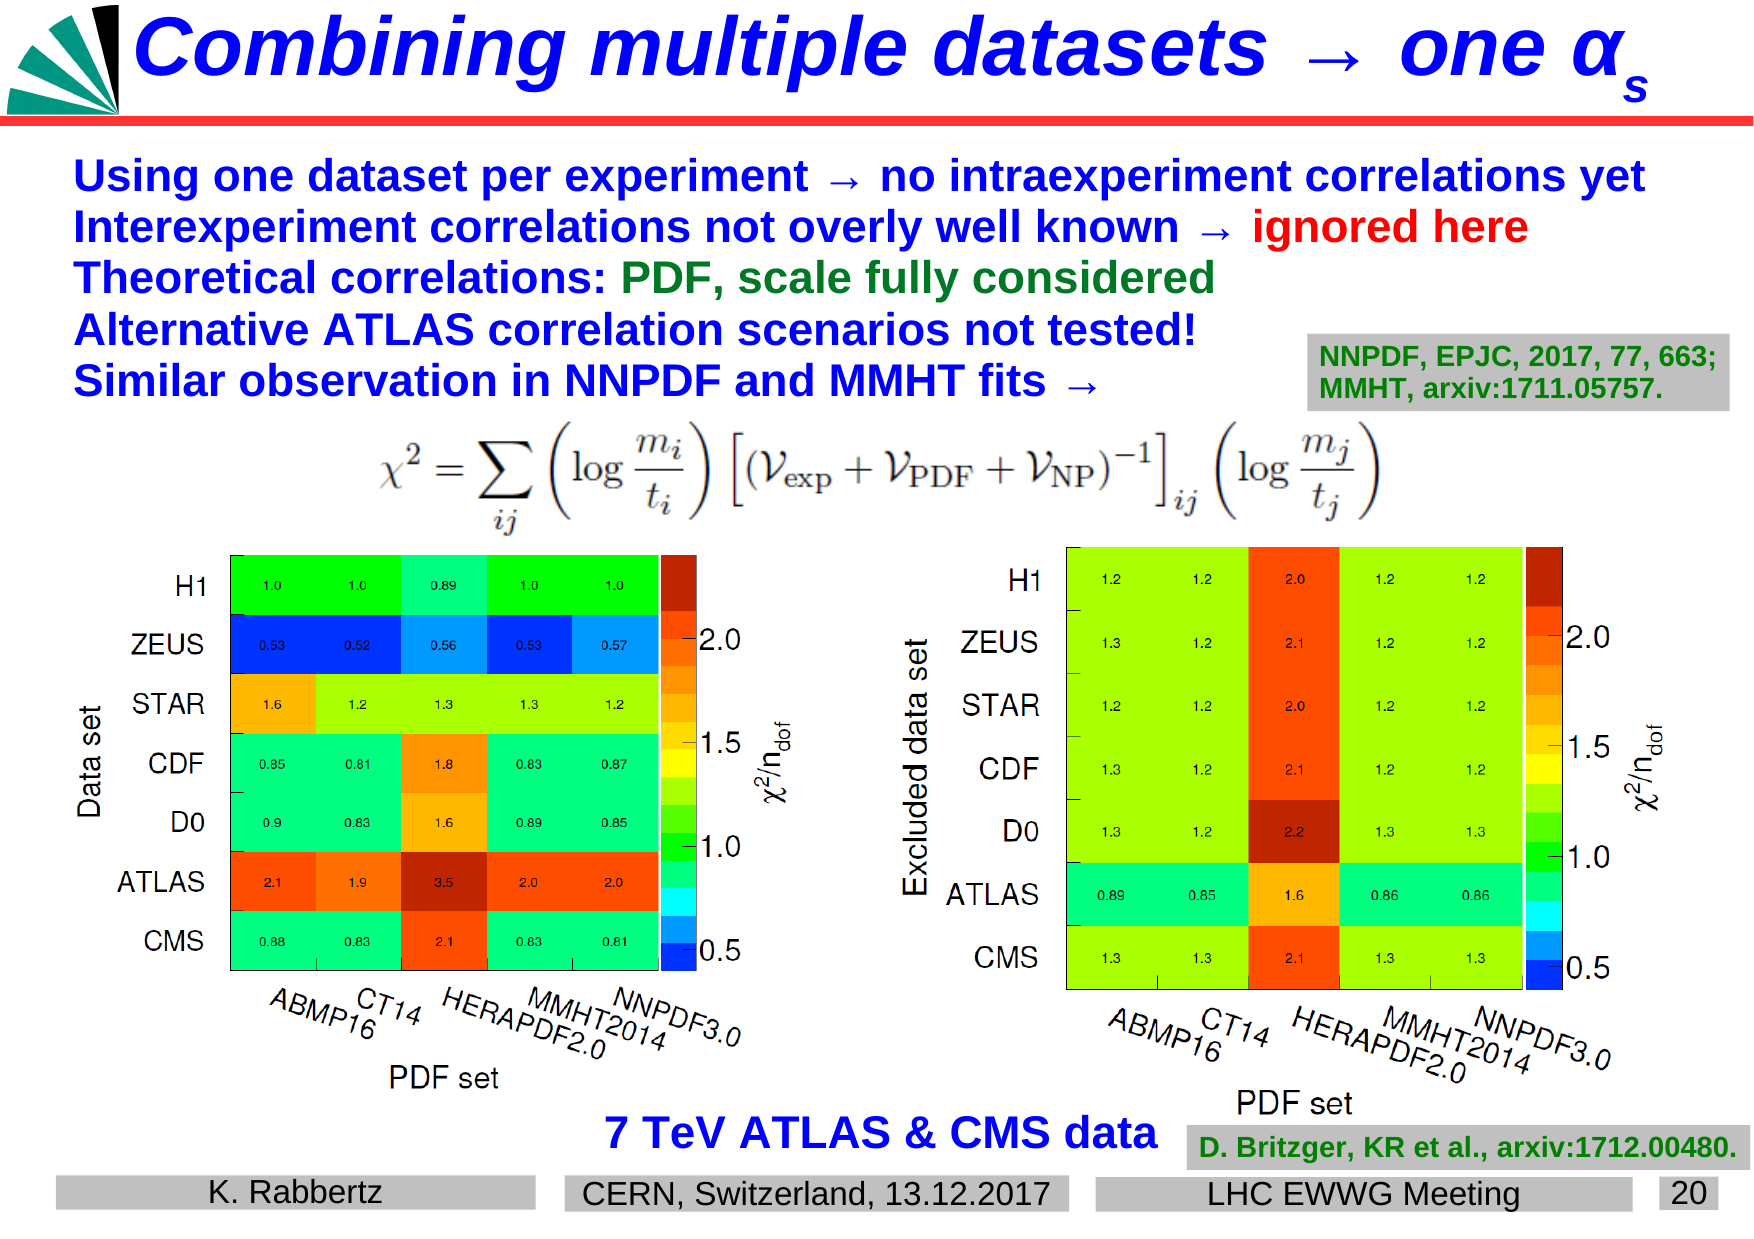

# Combining multiple datasets → one αs
Using one dataset per experiment → no intraexperiment correlations yet
Interexperiment correlations not overly well known → ignored here
Theoretical correlations: PDF, scale fully considered
Alternative ATLAS correlation scenarios not tested!
Similar observation in NNPDF and MMHT fits →
NNPDF, EPJC, 2017, 77, 663;
MMHT, arxiv:1711.05757.
7 TeV ATLAS & CMS data
D. Britzger, KR et al., arxiv:1712.00480.
D. Britzger, KR et al., arxiv:1712.00480.